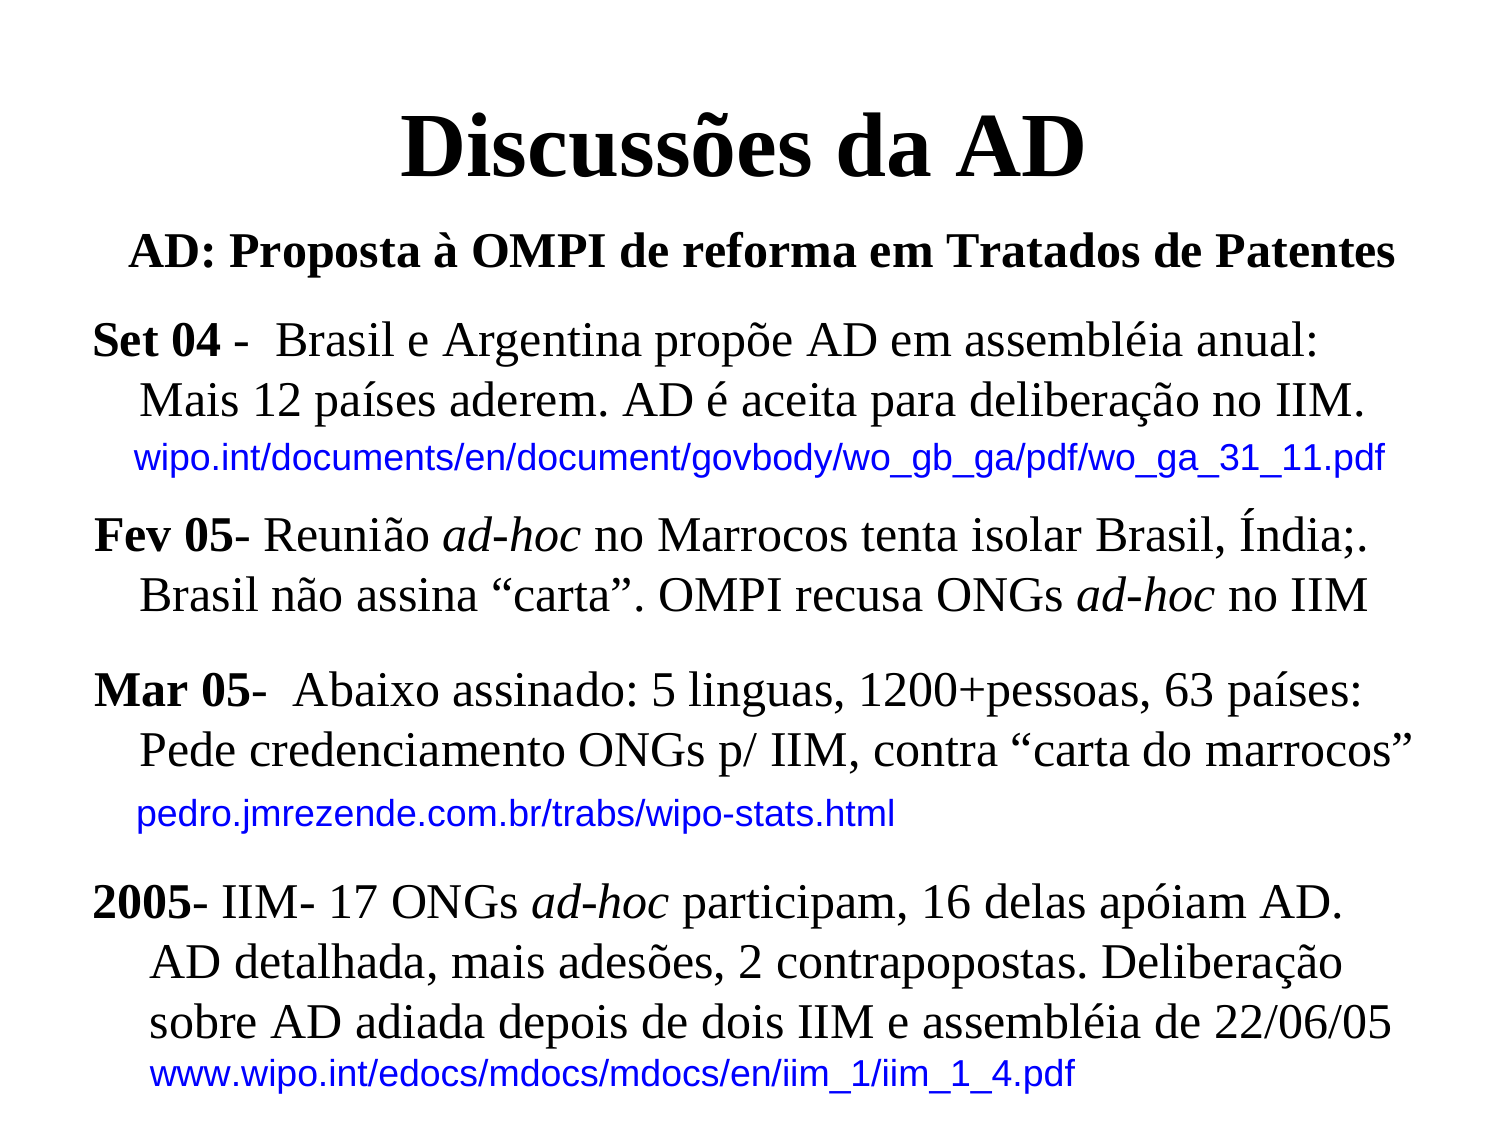

# Discussões da AD
 AD: Proposta à OMPI de reforma em Tratados de Patentes
Set 04 - Brasil e Argentina propõe AD em assembléia anual: Mais 12 países aderem. AD é aceita para deliberação no IIM.
 wipo.int/documents/en/document/govbody/wo_gb_ga/pdf/wo_ga_31_11.pdf
Fev 05- Reunião ad-hoc no Marrocos tenta isolar Brasil, Índia;. Brasil não assina “carta”. OMPI recusa ONGs ad-hoc no IIM
Mar 05- Abaixo assinado: 5 linguas, 1200+pessoas, 63 países:
Pede credenciamento ONGs p/ IIM, contra “carta do marrocos”
 pedro.jmrezende.com.br/trabs/wipo-stats.html
2005- IIM- 17 ONGs ad-hoc participam, 16 delas apóiam AD.
AD detalhada, mais adesões, 2 contrapopostas. Deliberação sobre AD adiada depois de dois IIM e assembléia de 22/06/05
www.wipo.int/edocs/mdocs/mdocs/en/iim_1/iim_1_4.pdf